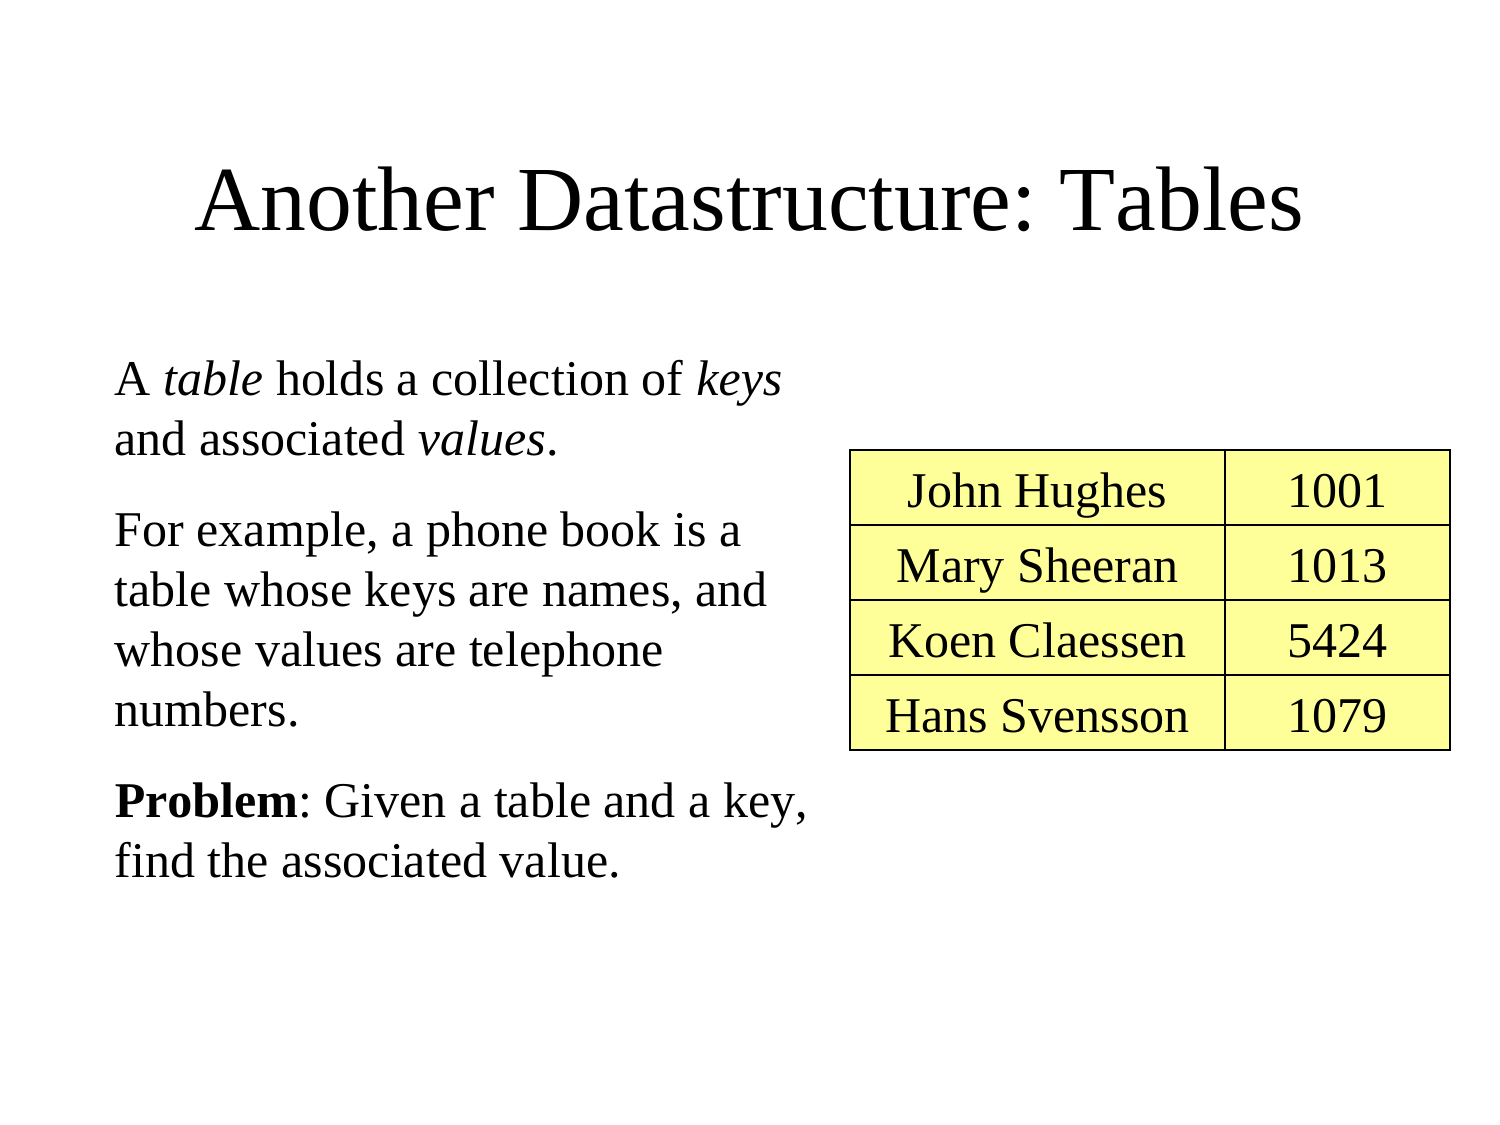

# Another Datastructure: Tables
A table holds a collection of keys and associated values.
For example, a phone book is a table whose keys are names, and whose values are telephone numbers.
Problem: Given a table and a key, find the associated value.
John Hughes
1001
Mary Sheeran
1013
Koen Claessen
5424
Hans Svensson
1079